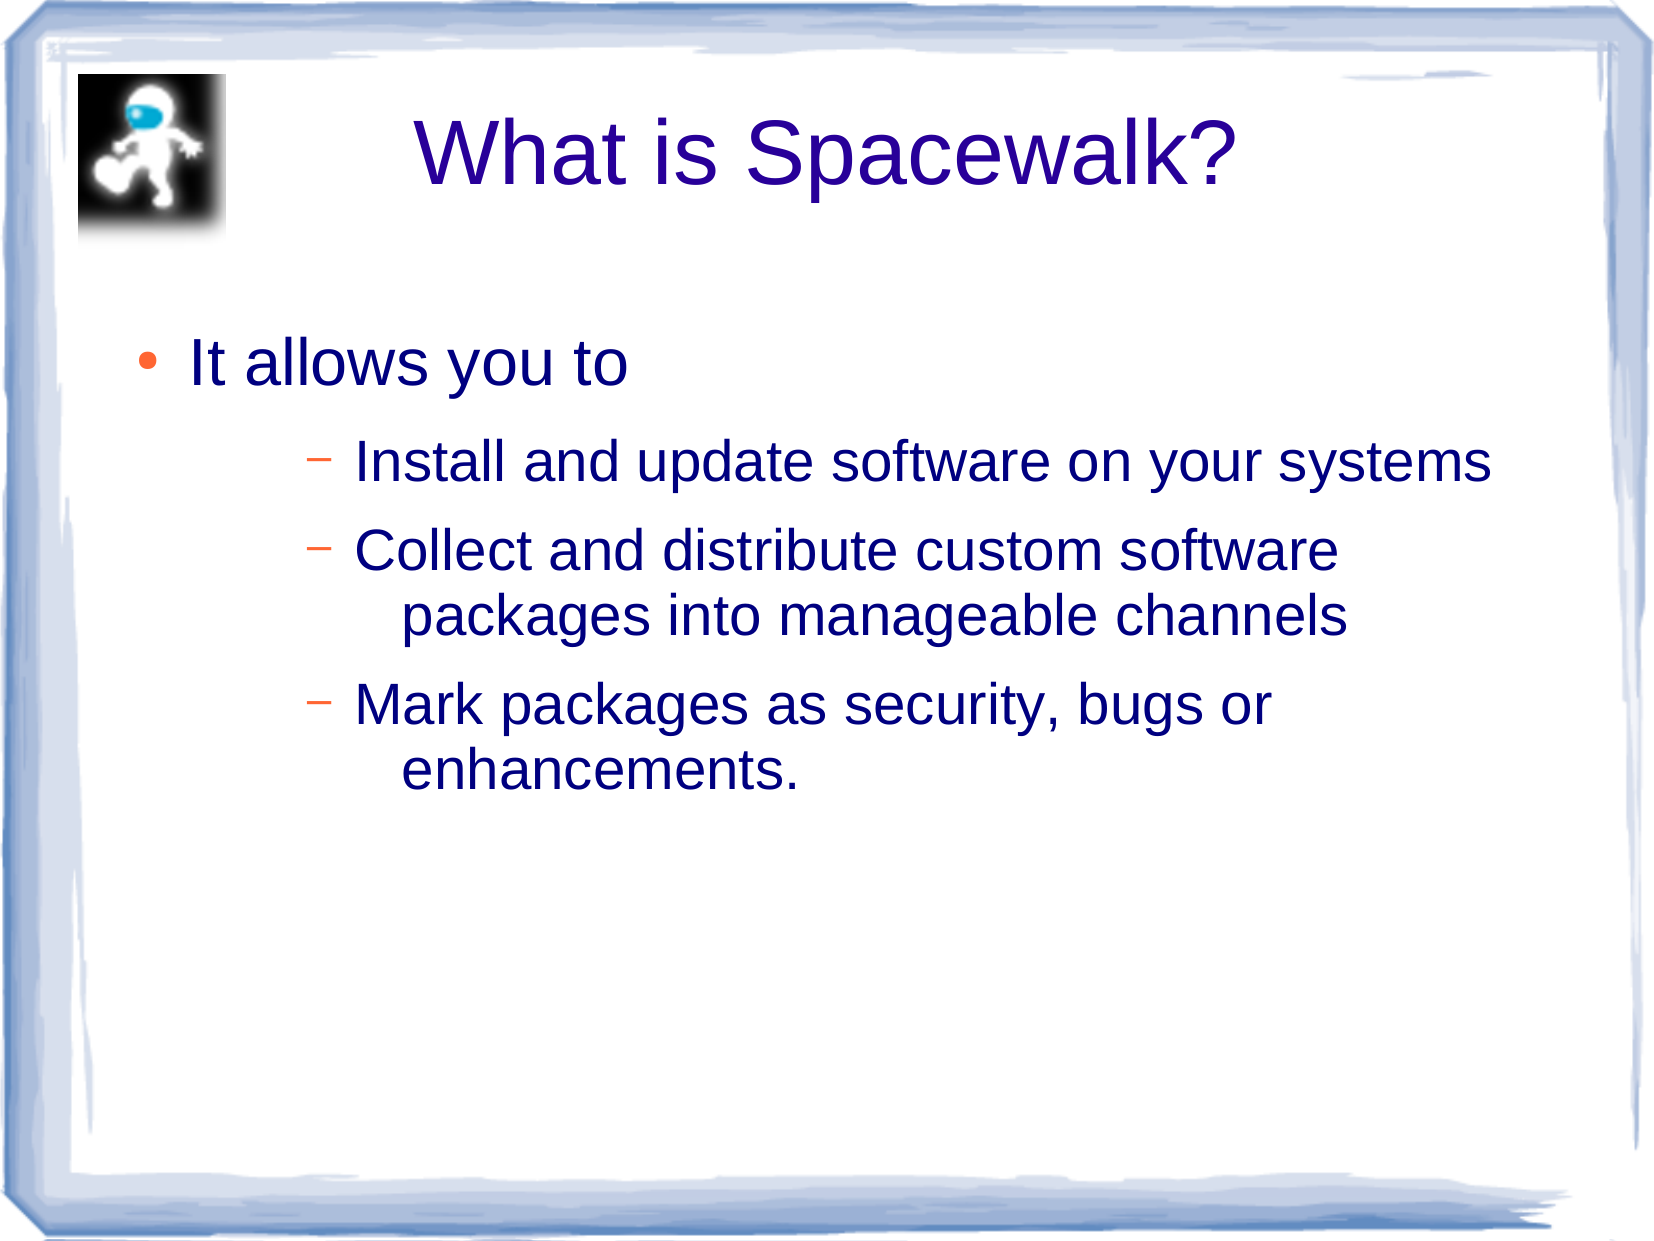

# What is Spacewalk?
It allows you to
Install and update software on your systems
Collect and distribute custom software packages into manageable channels
Mark packages as security, bugs or enhancements.